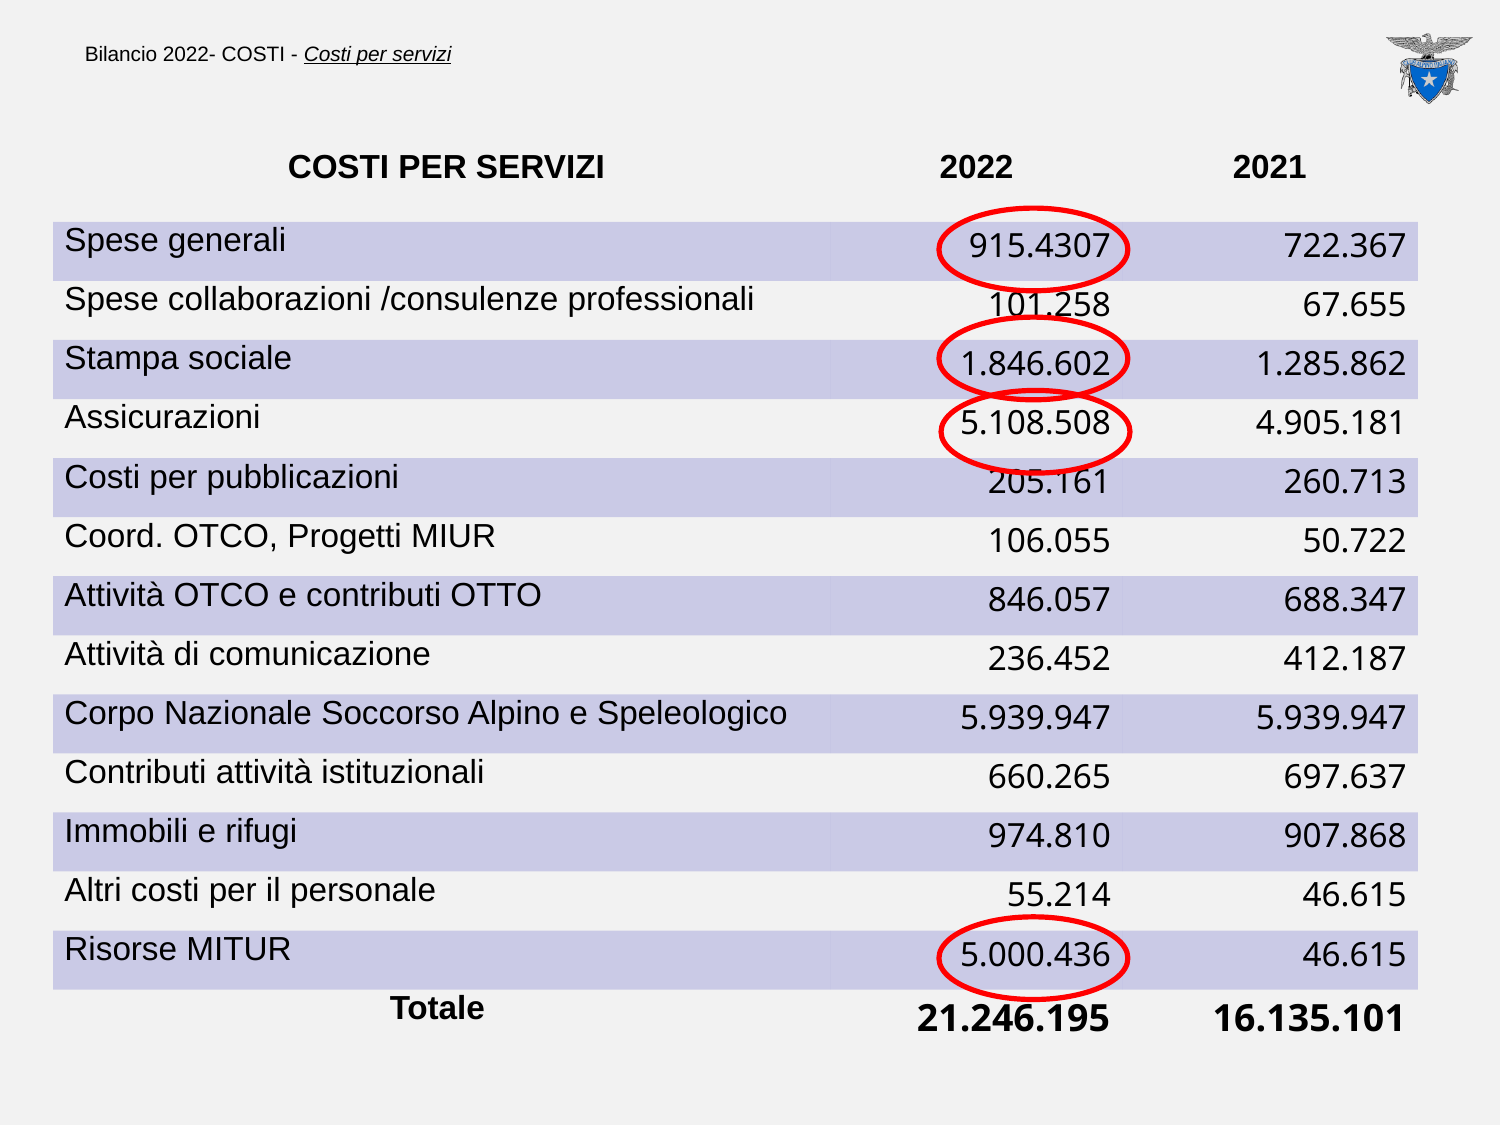

Bilancio 2022- COSTI - Costi per servizi
| COSTI PER SERVIZI | 2022 | 2021 |
| --- | --- | --- |
| Spese generali | 915.4307 | 722.367 |
| Spese collaborazioni /consulenze professionali | 101.258 | 67.655 |
| Stampa sociale | 1.846.602 | 1.285.862 |
| Assicurazioni | 5.108.508 | 4.905.181 |
| Costi per pubblicazioni | 205.161 | 260.713 |
| Coord. OTCO, Progetti MIUR | 106.055 | 50.722 |
| Attività OTCO e contributi OTTO | 846.057 | 688.347 |
| Attività di comunicazione | 236.452 | 412.187 |
| Corpo Nazionale Soccorso Alpino e Speleologico | 5.939.947 | 5.939.947 |
| Contributi attività istituzionali | 660.265 | 697.637 |
| Immobili e rifugi | 974.810 | 907.868 |
| Altri costi per il personale | 55.214 | 46.615 |
| Risorse MITUR | 5.000.436 | 46.615 |
| Totale | 21.246.195 | 16.135.101 |